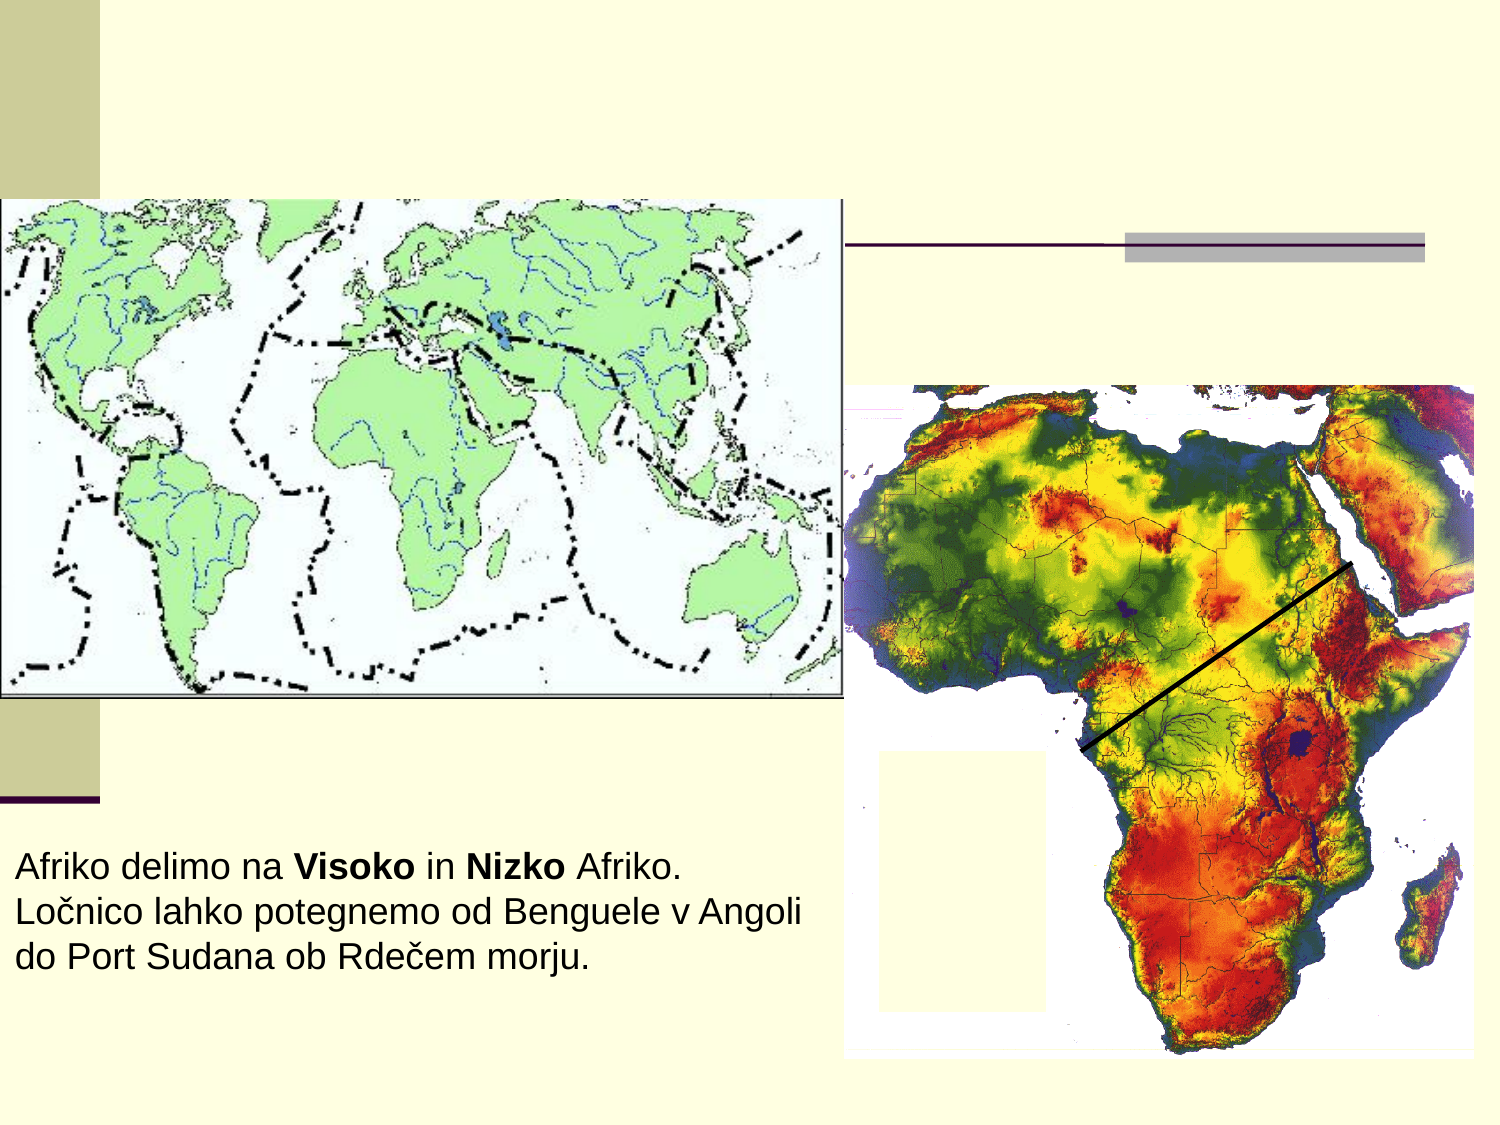

Afriko delimo na Visoko in Nizko Afriko.
Ločnico lahko potegnemo od Benguele v Angoli do Port Sudana ob Rdečem morju.